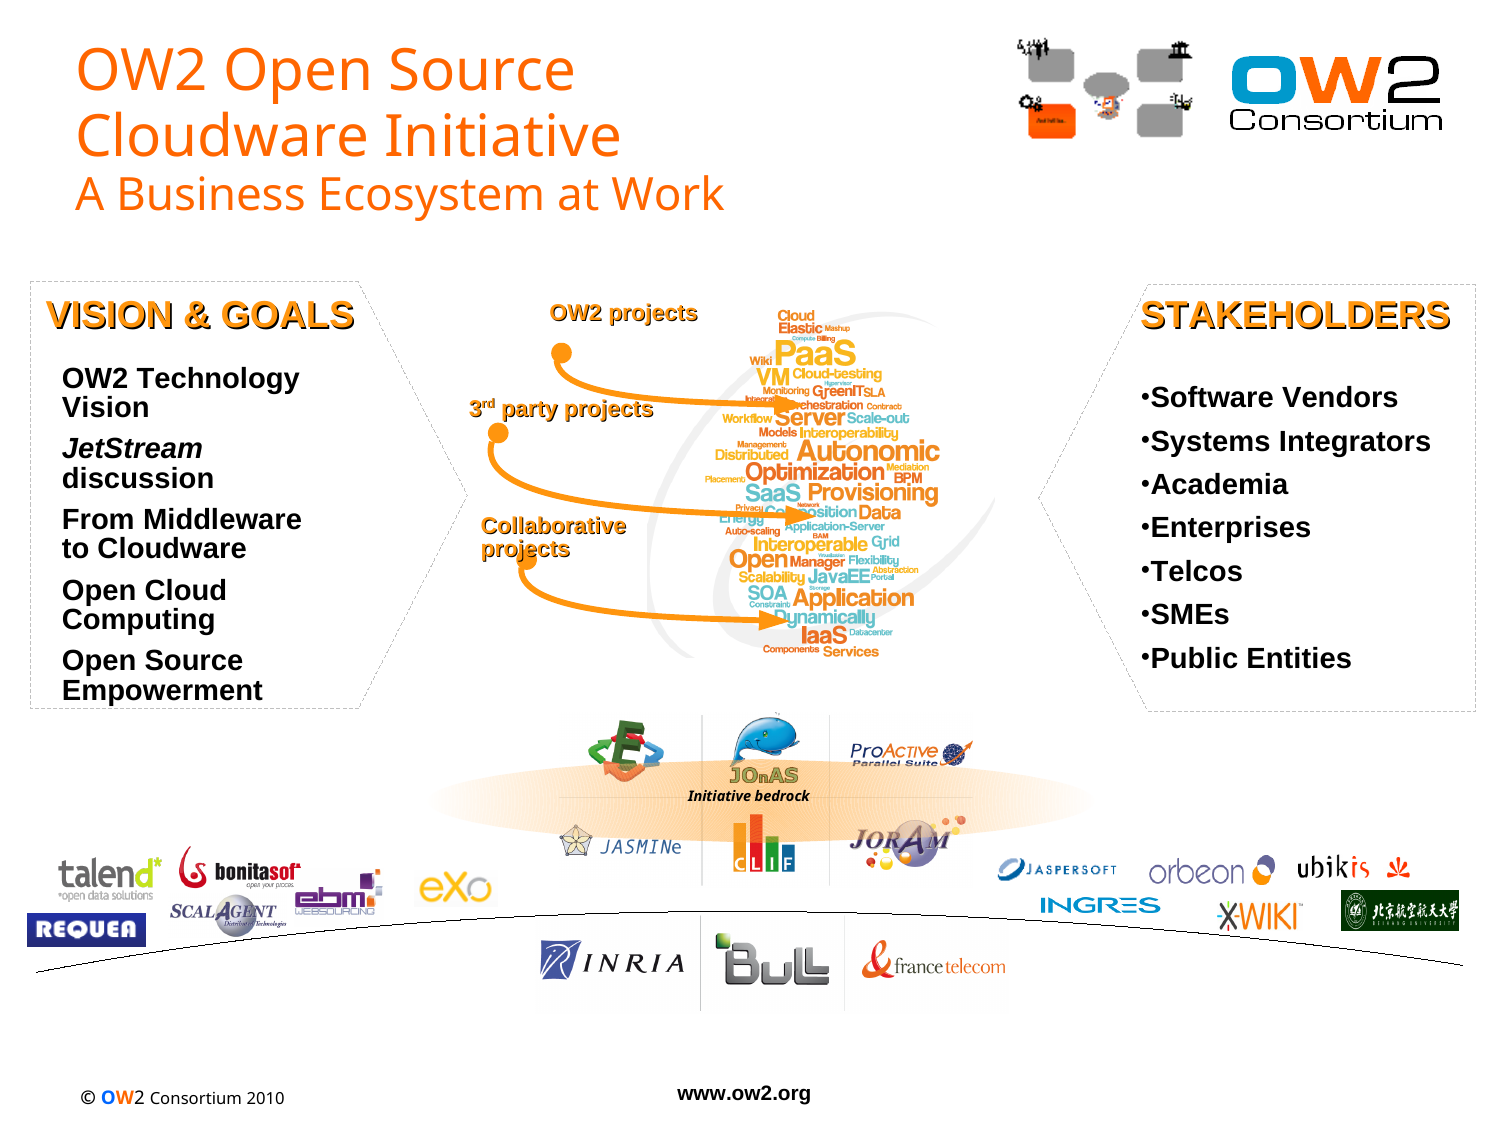

# OW2 Open Source Cloudware Initiative A Business Ecosystem at Work
VISION & GOALS
STAKEHOLDERS
OW2 projects
3rd party projects
Collaborative projects
OW2 Technology
Vision
JetStream
discussion
From Middleware
to Cloudware
Open Cloud
Computing
Open Source
Empowerment
Software Vendors
Systems Integrators
Academia
Enterprises
Telcos
SMEs
Public Entities
Initiative bedrock